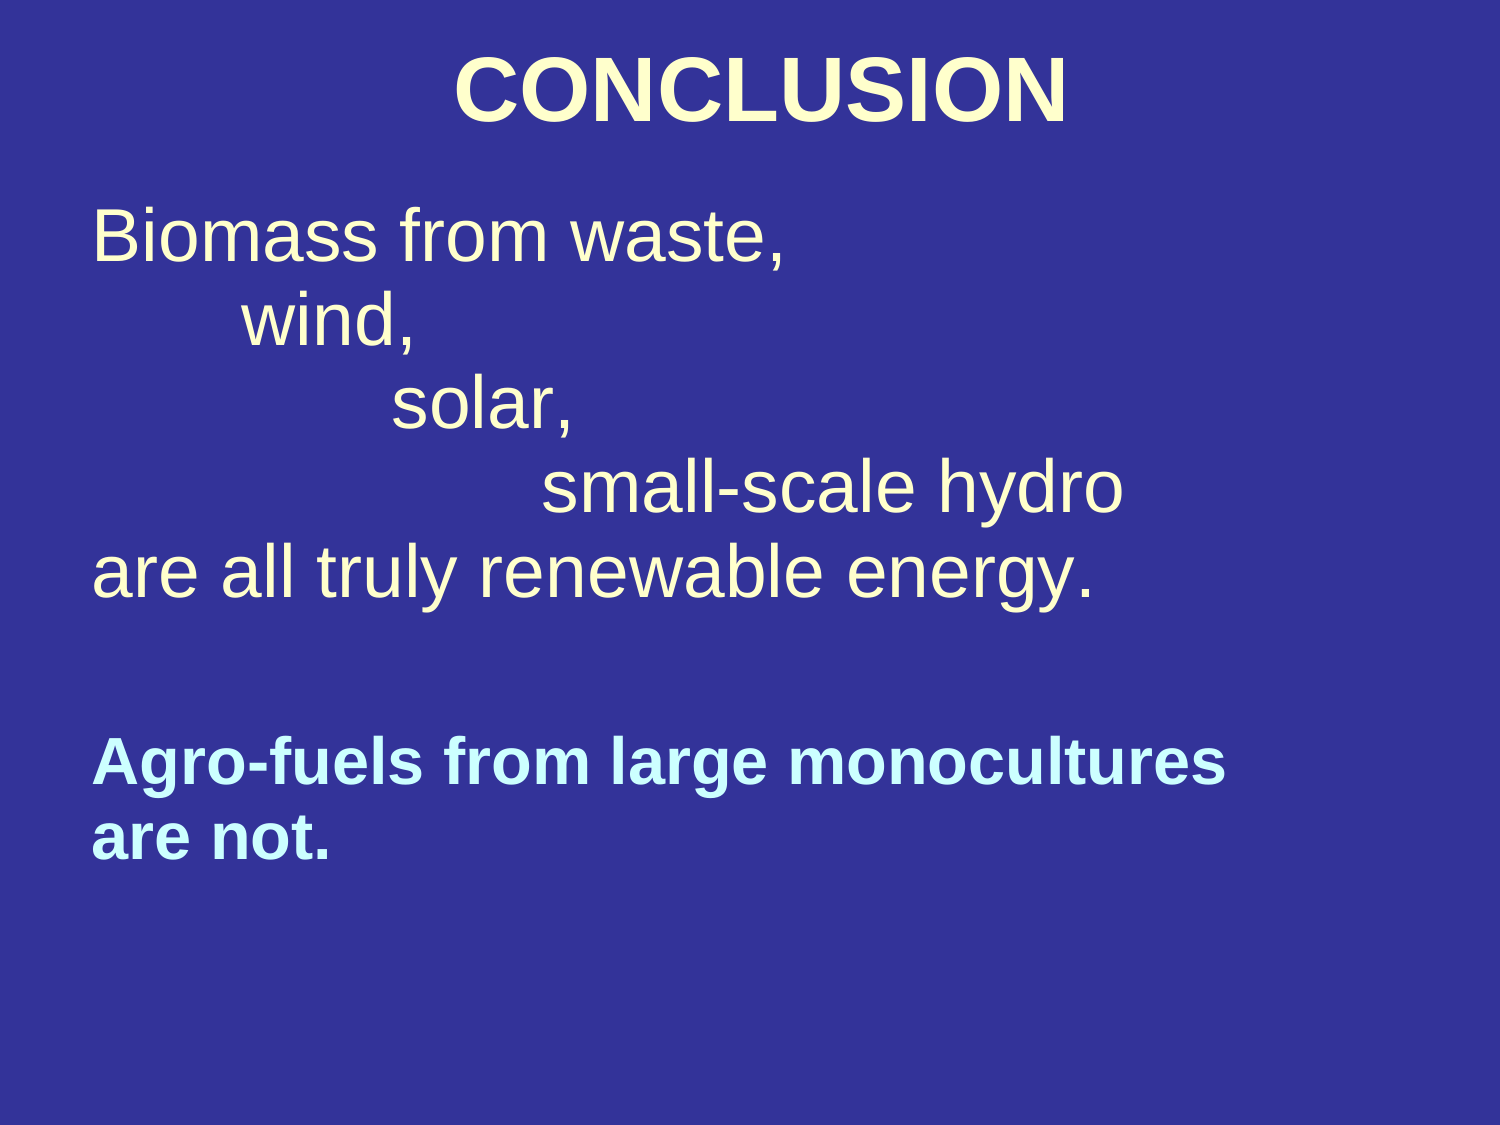

CONCLUSION
# Biomass from waste, wind, solar, small-scale hydro are all truly renewable energy.
Agro-fuels from large monocultures are not.